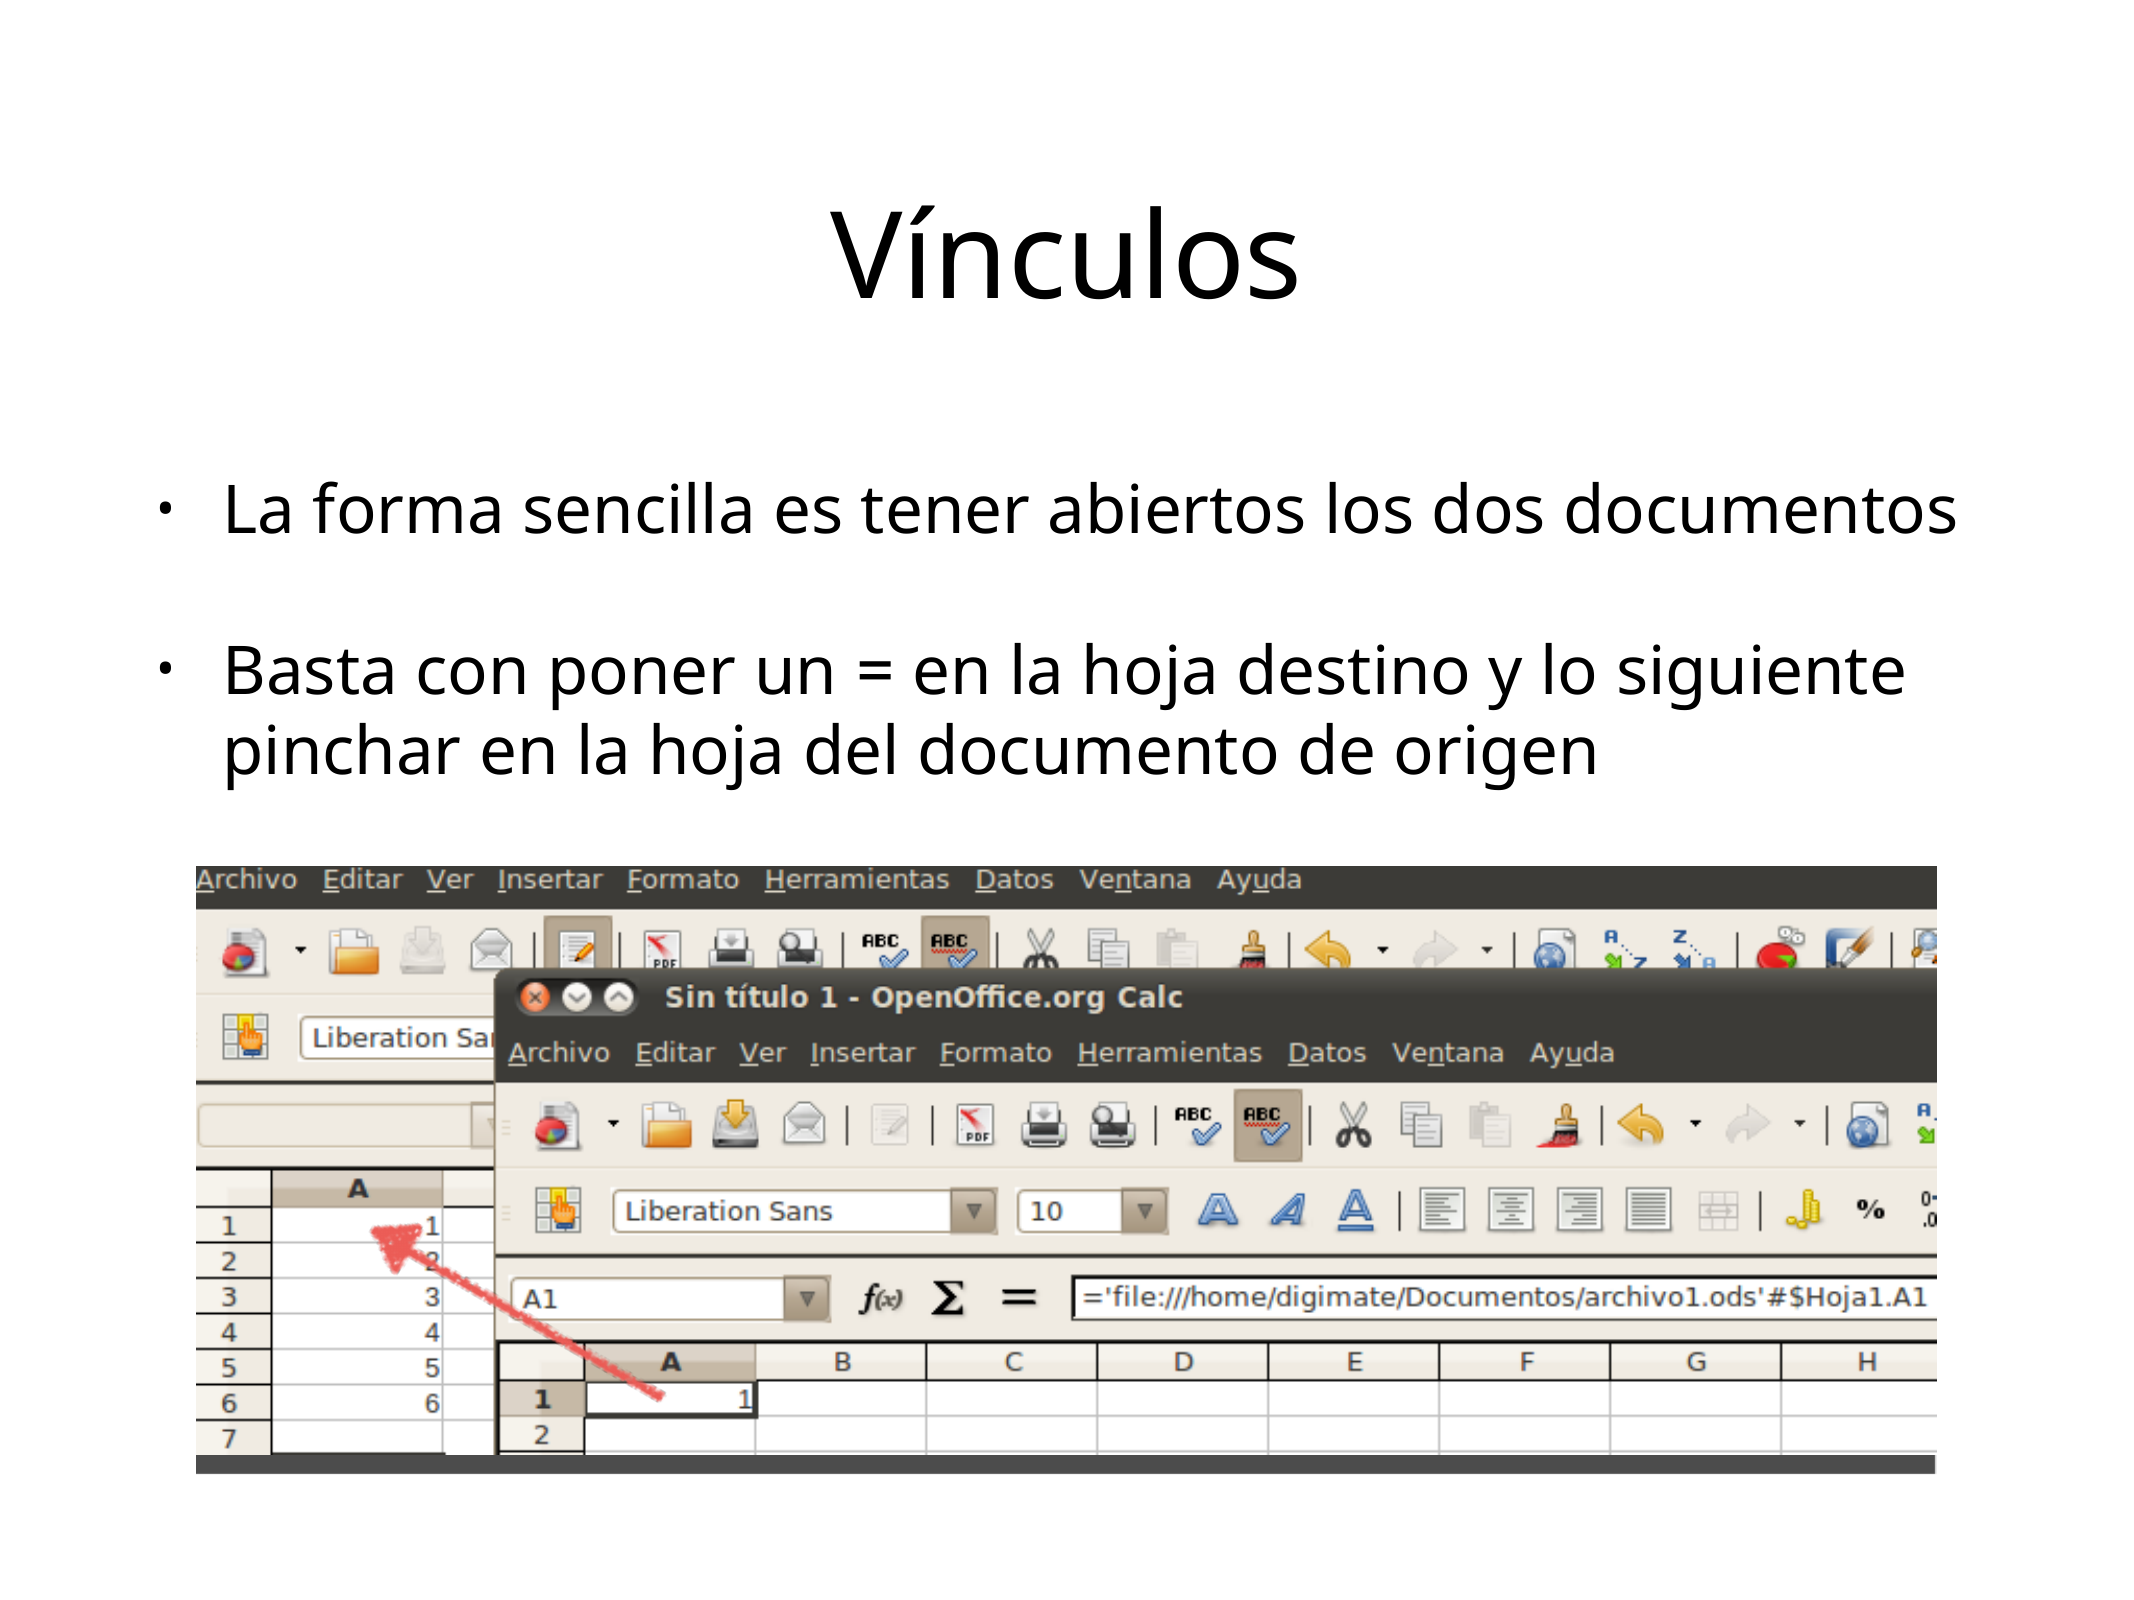

Vínculos
# La forma sencilla es tener abiertos los dos documentos
Basta con poner un = en la hoja destino y lo siguiente pinchar en la hoja del documento de origen